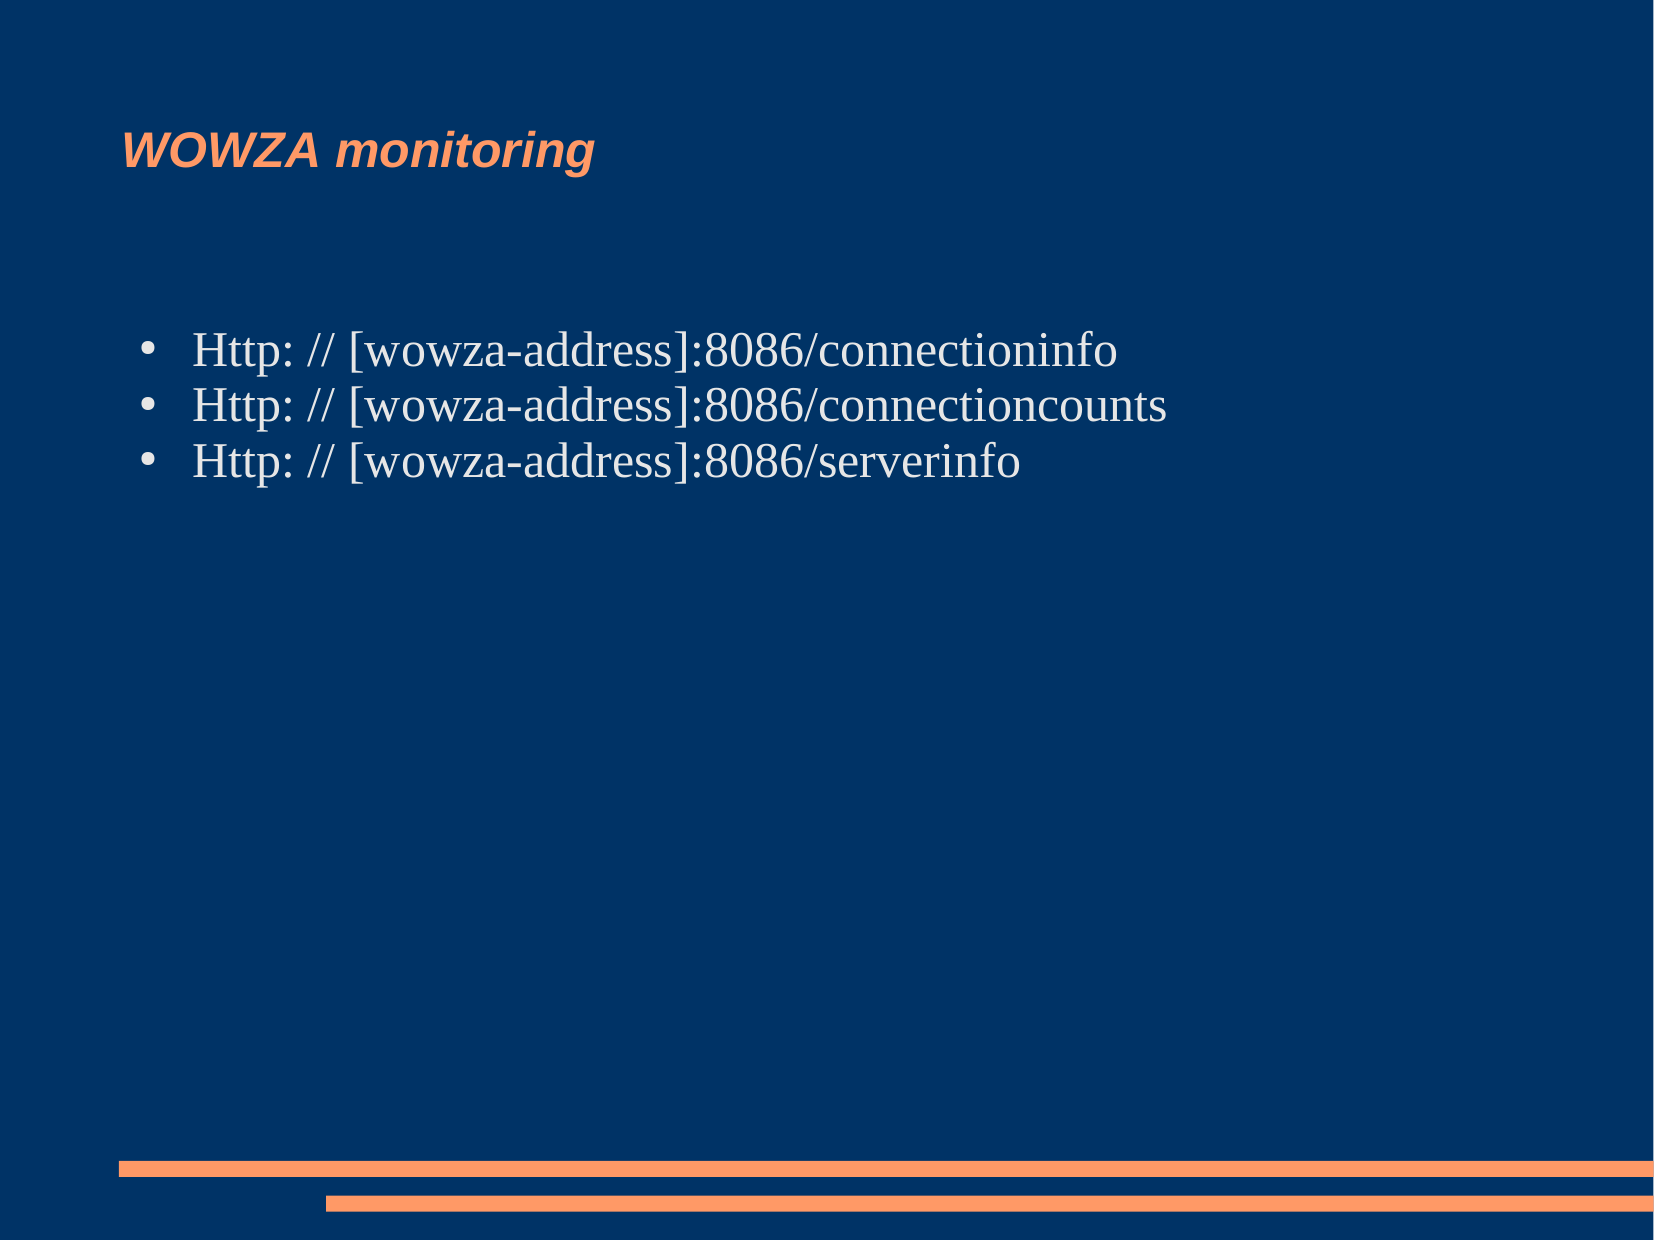

# WOWZA monitoring
Http: // [wowza-address]:8086/connectioninfo
Http: // [wowza-address]:8086/connectioncounts
Http: // [wowza-address]:8086/serverinfo